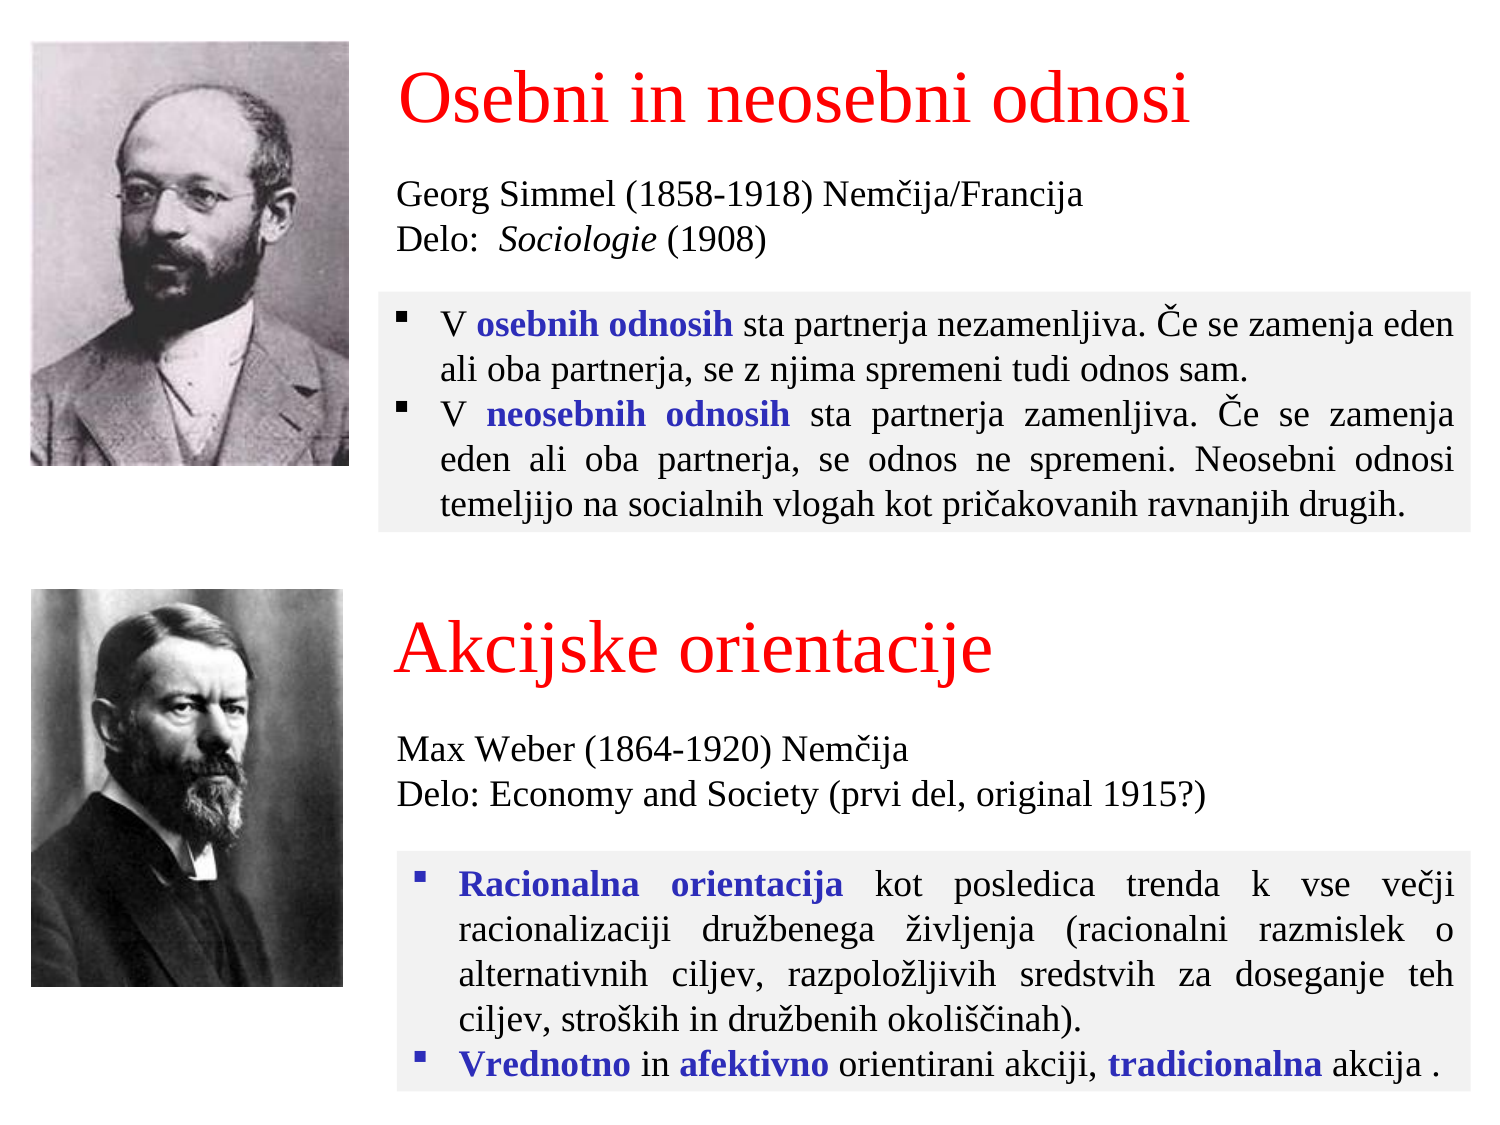

Osebni in neosebni odnosi
Georg Simmel (1858-1918) Nemčija/Francija
Delo: Sociologie (1908)
V osebnih odnosih sta partnerja nezamenljiva. Če se zamenja eden ali oba partnerja, se z njima spremeni tudi odnos sam.
V neosebnih odnosih sta partnerja zamenljiva. Če se zamenja eden ali oba partnerja, se odnos ne spremeni. Neosebni odnosi temeljijo na socialnih vlogah kot pričakovanih ravnanjih drugih.
Akcijske orientacije
Max Weber (1864-1920) Nemčija
Delo: Economy and Society (prvi del, original 1915?)
Racionalna orientacija kot posledica trenda k vse večji racionalizaciji družbenega življenja (racionalni razmislek o alternativnih ciljev, razpoložljivih sredstvih za doseganje teh ciljev, stroških in družbenih okoliščinah).
Vrednotno in afektivno orientirani akciji, tradicionalna akcija .